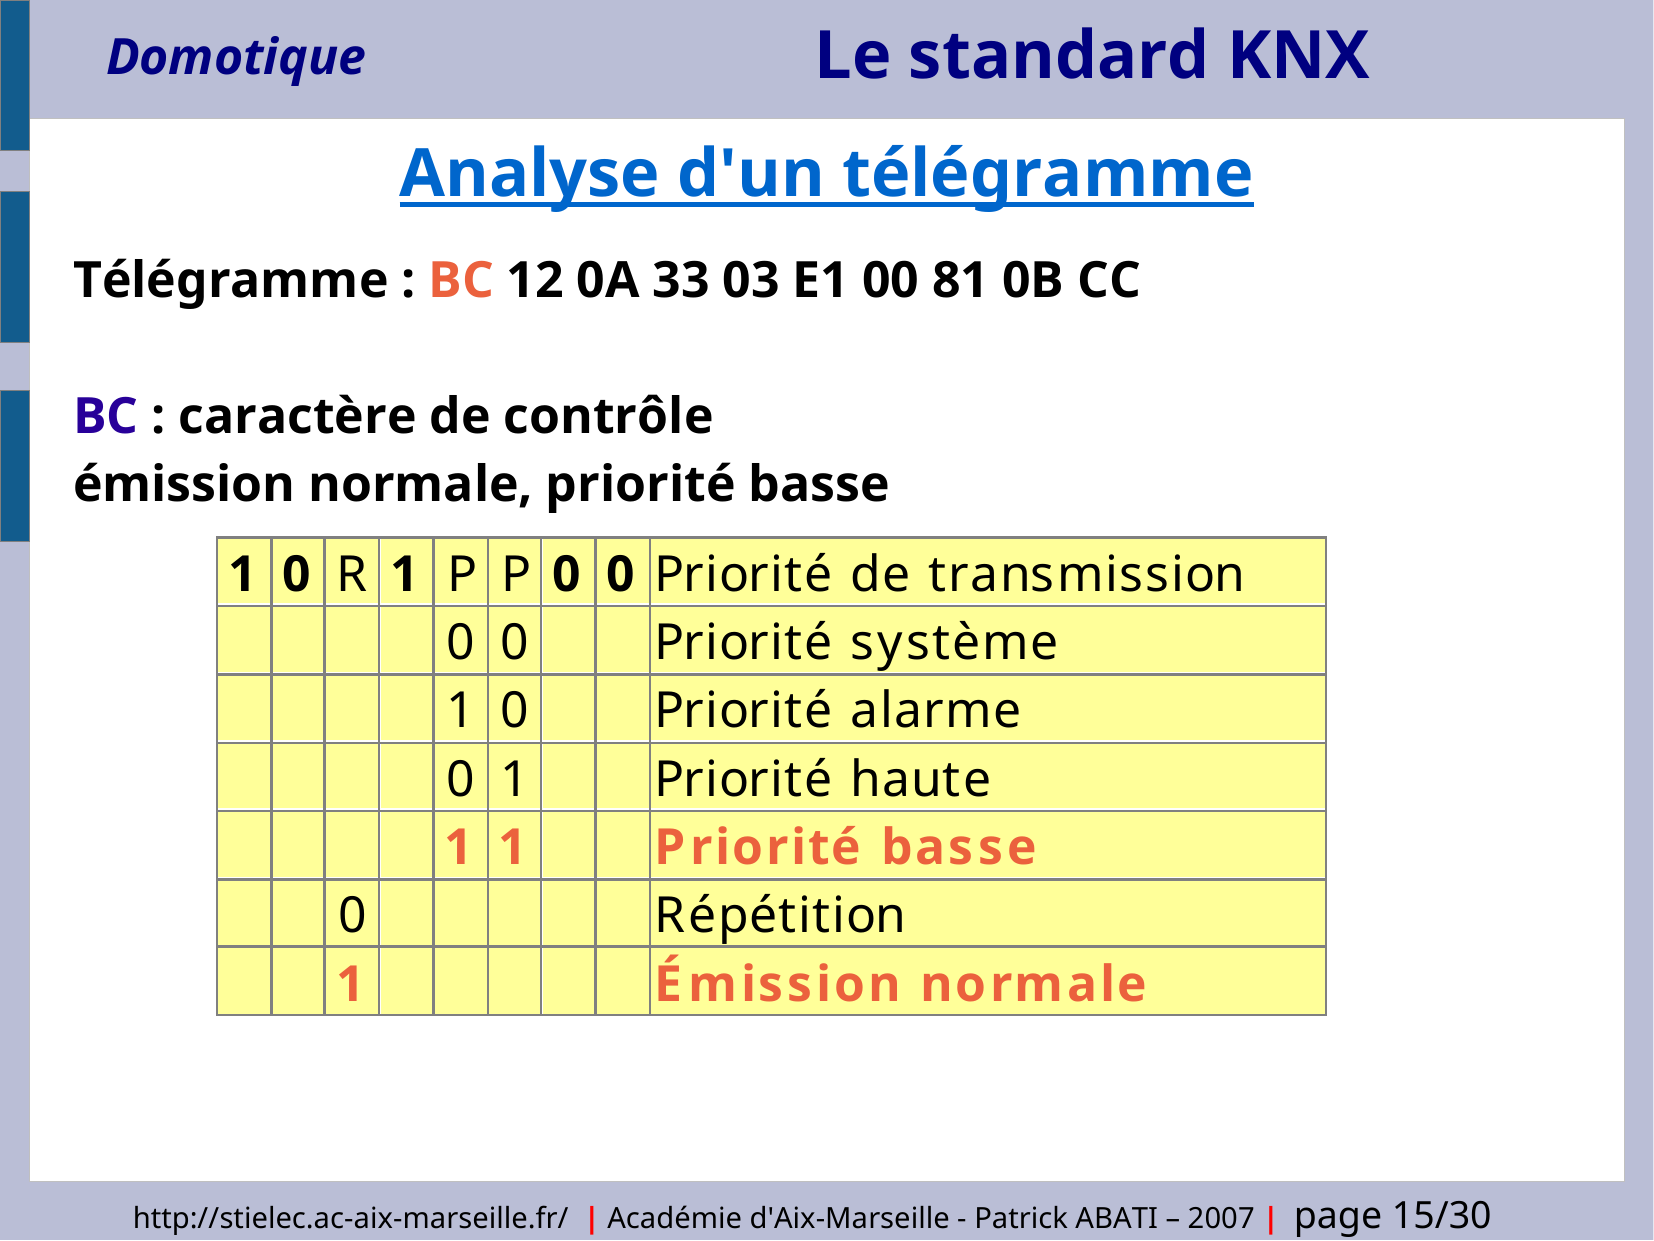

Analyse d'un télégramme
Télégramme : BC 12 0A 33 03 E1 00 81 0B CC
BC : caractère de contrôle
émission normale, priorité basse